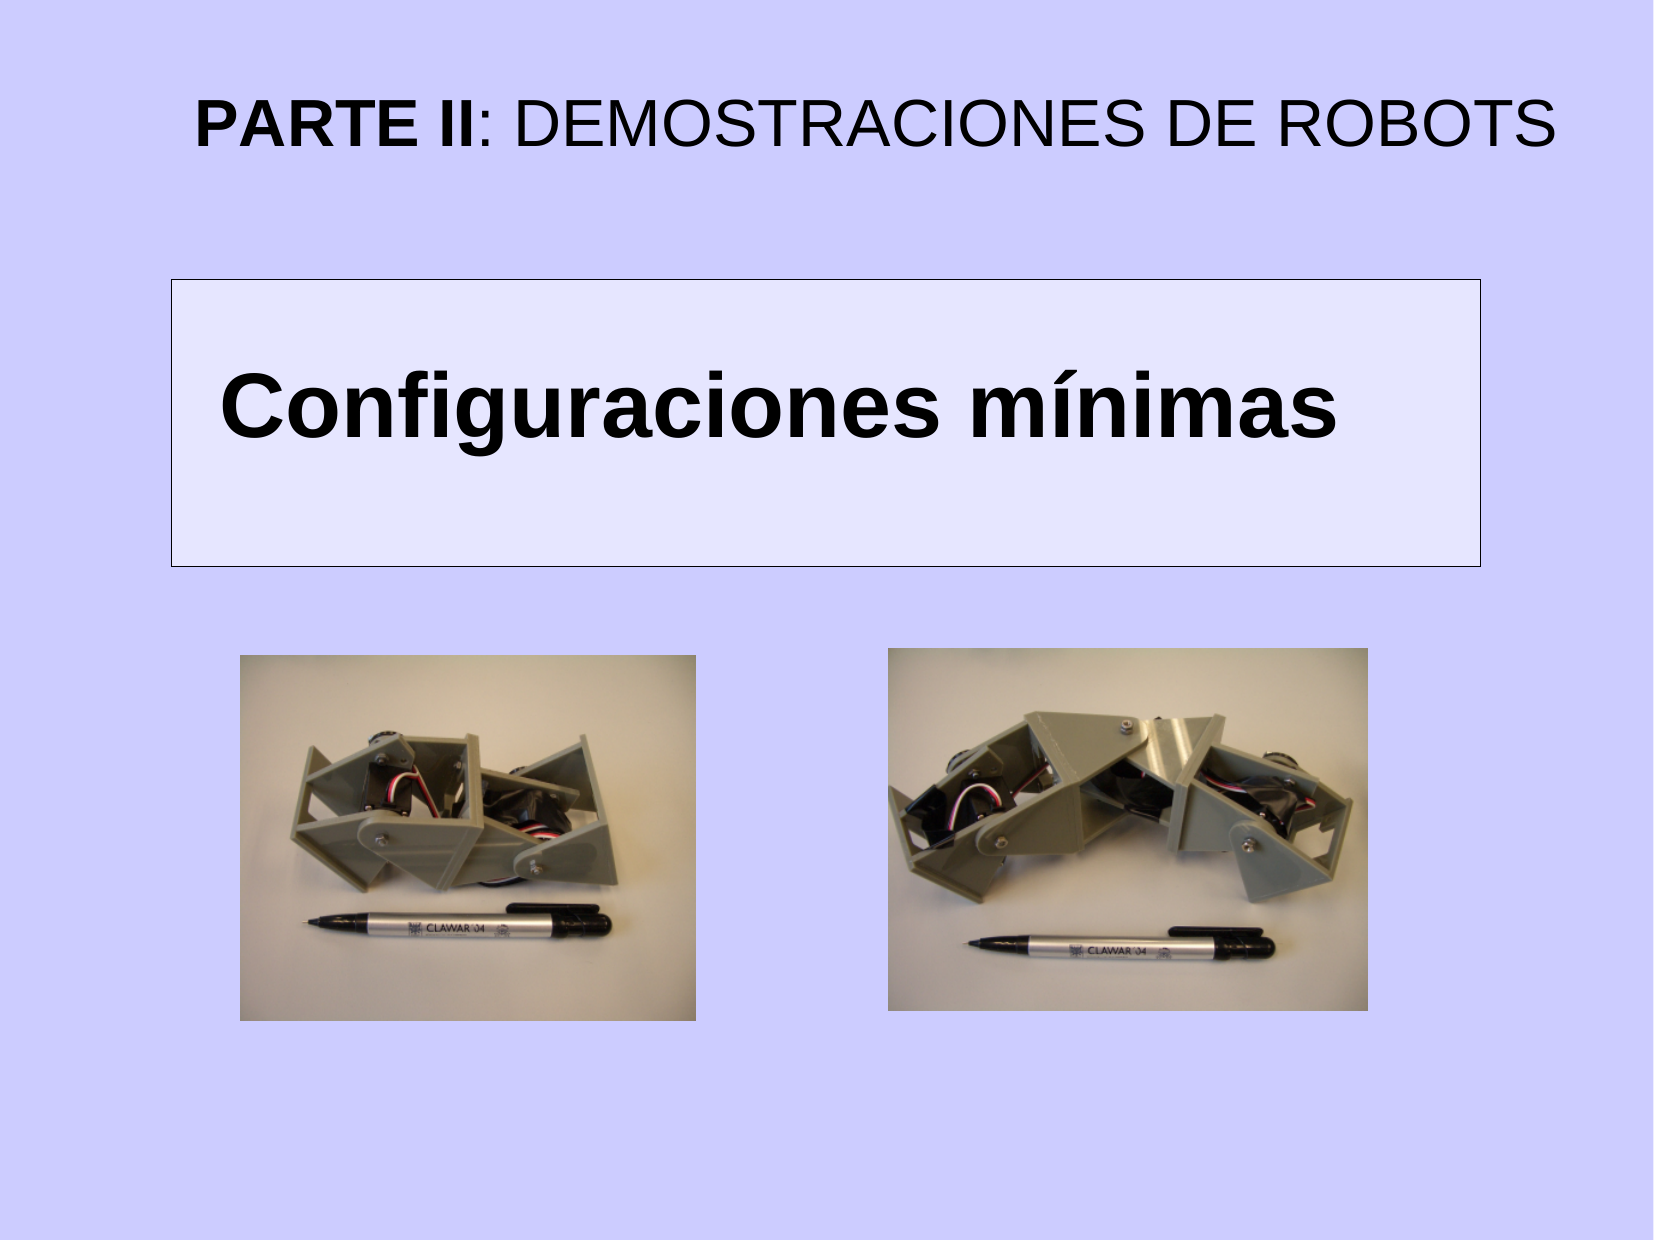

PARTE II: DEMOSTRACIONES DE ROBOTS
# Configuraciones mínimas